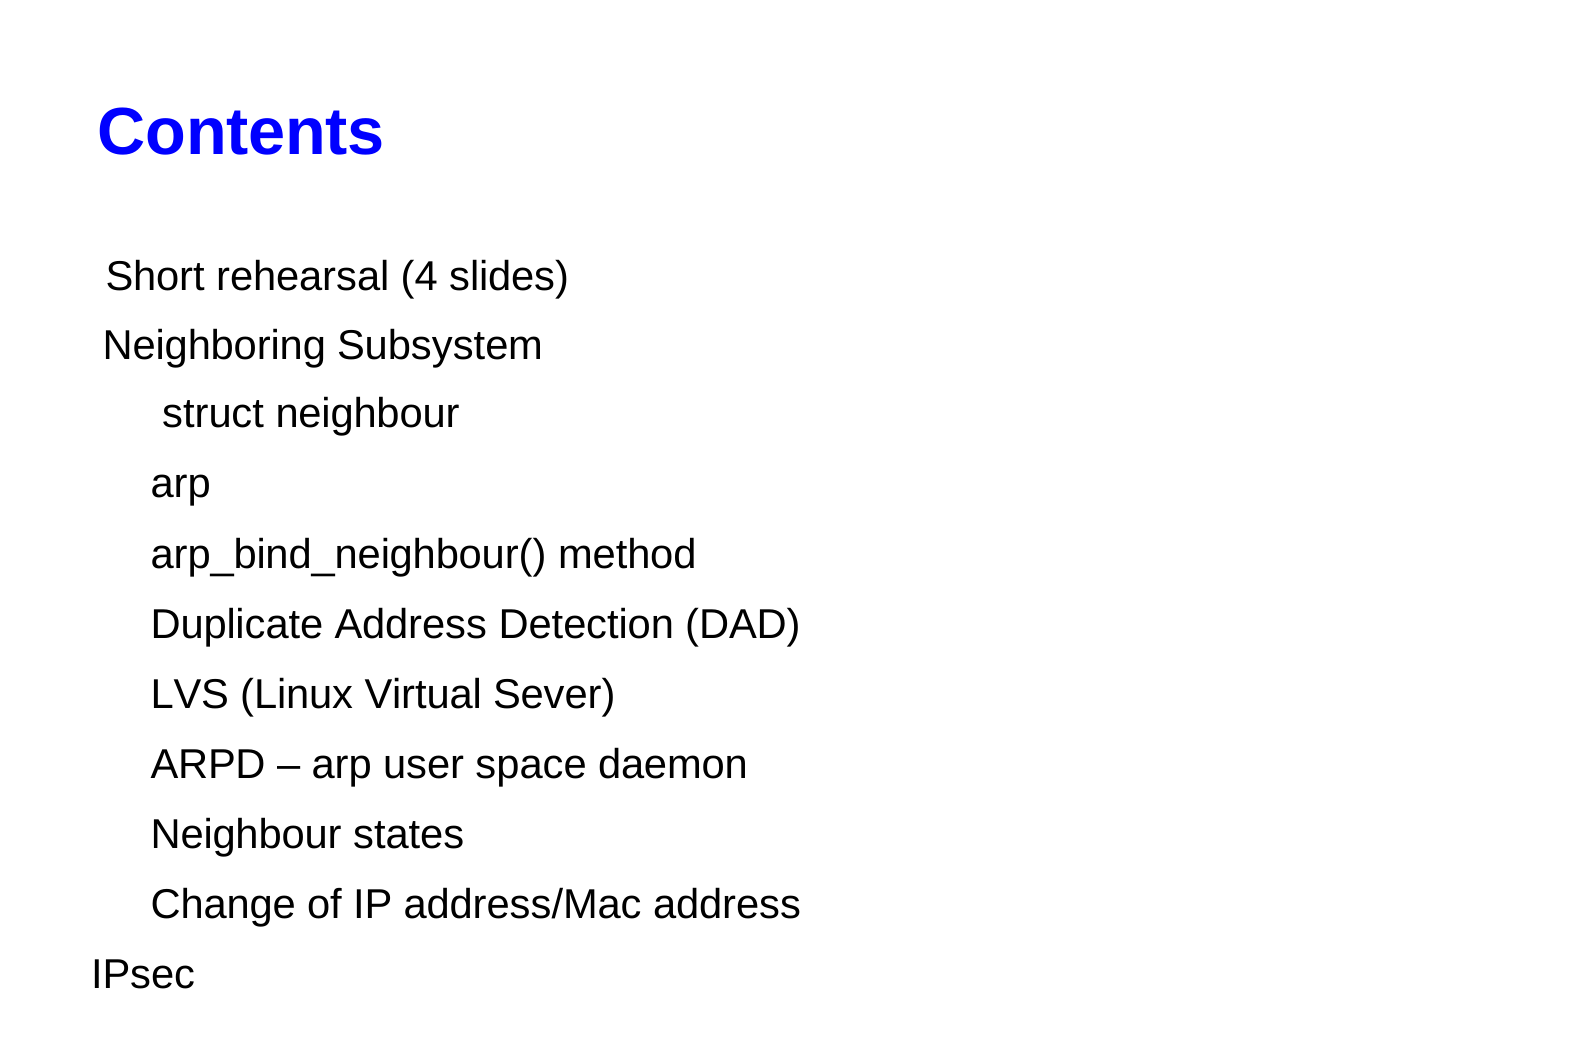

# Contents
 Short rehearsal (4 slides)
 Neighboring Subsystem
 struct neighbour
arp
arp_bind_neighbour() method
Duplicate Address Detection (DAD)
LVS (Linux Virtual Sever)
ARPD – arp user space daemon
Neighbour states
Change of IP address/Mac address
 IPsec